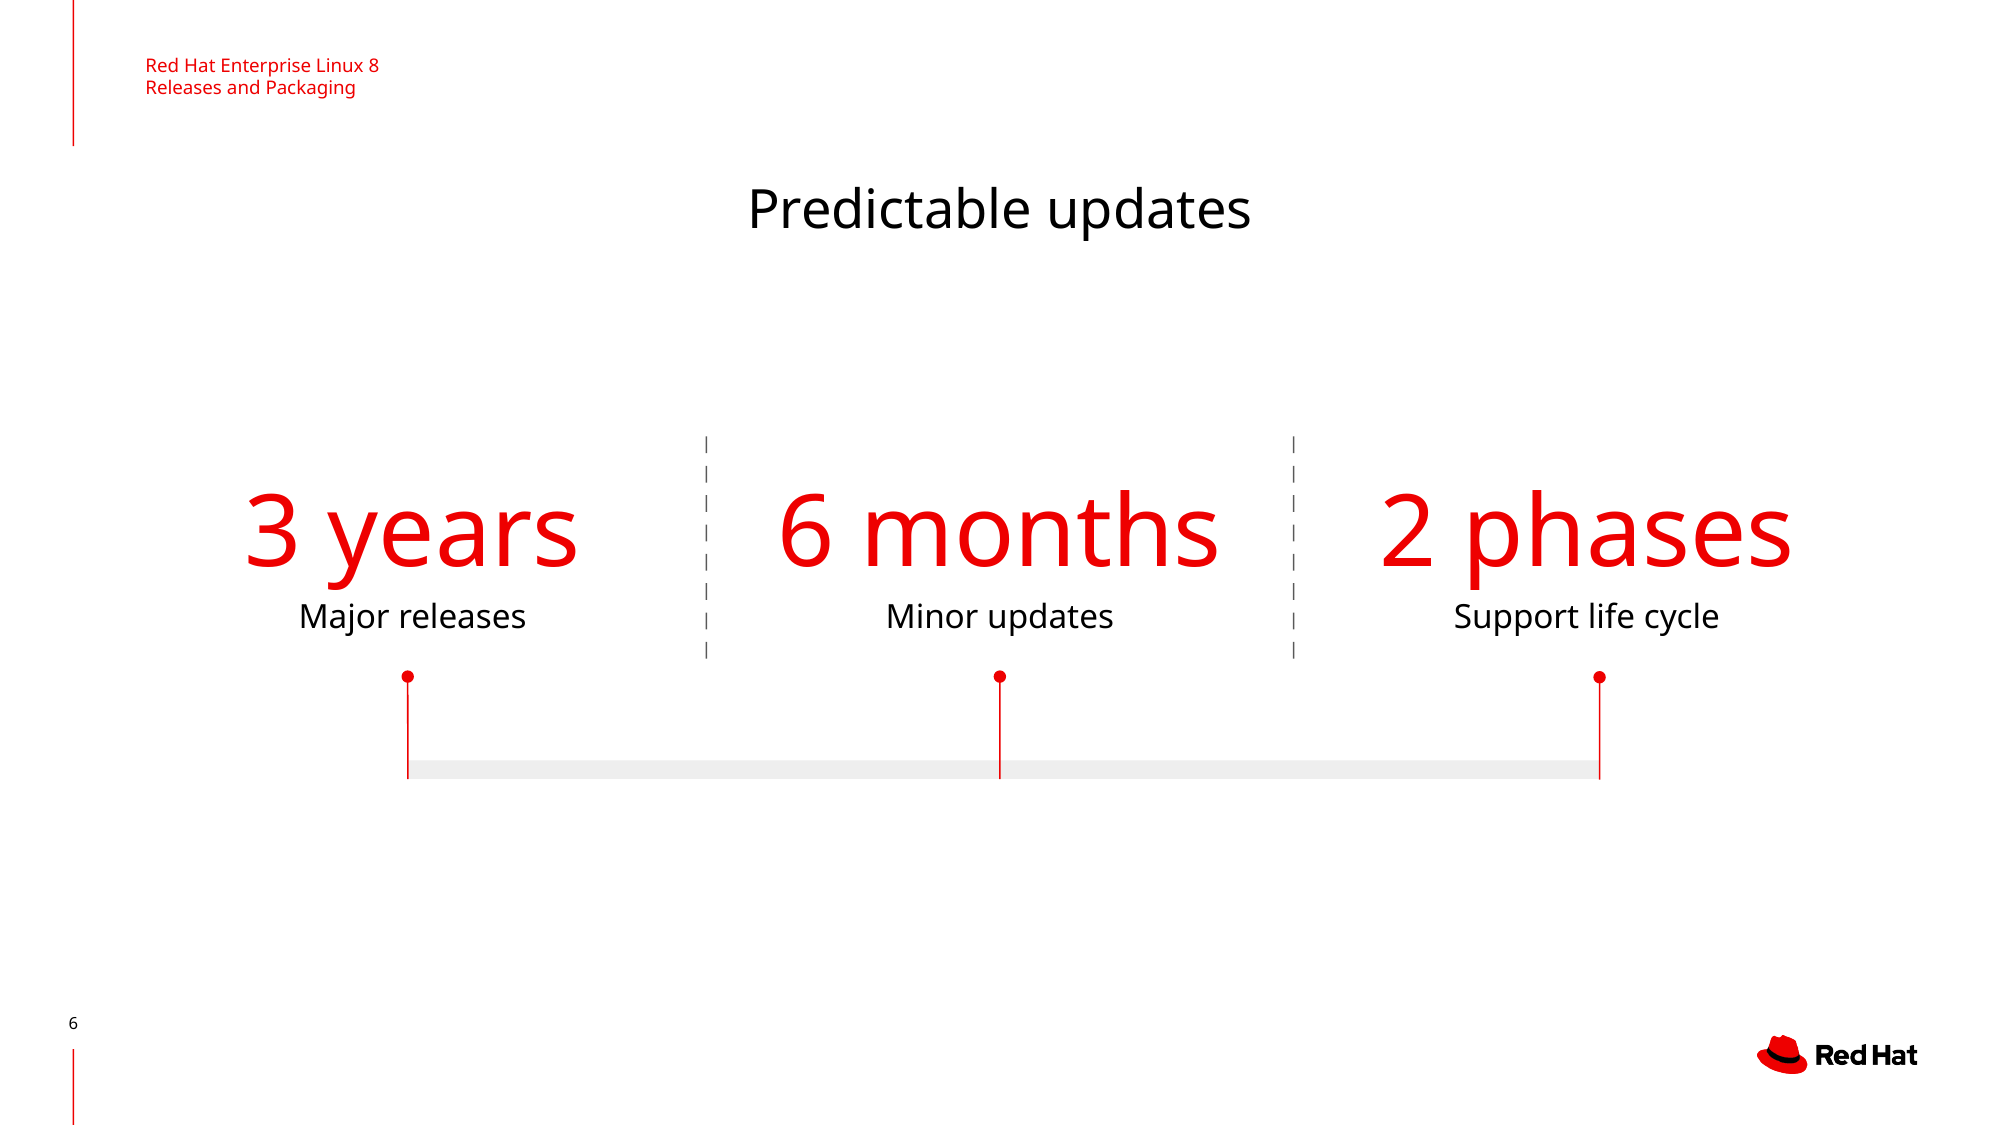

Red Hat Enterprise Linux 8
Releases and Packaging
# Predictable updates
3 years
6 months
2 phases
Major releases
Minor updates
Support life cycle